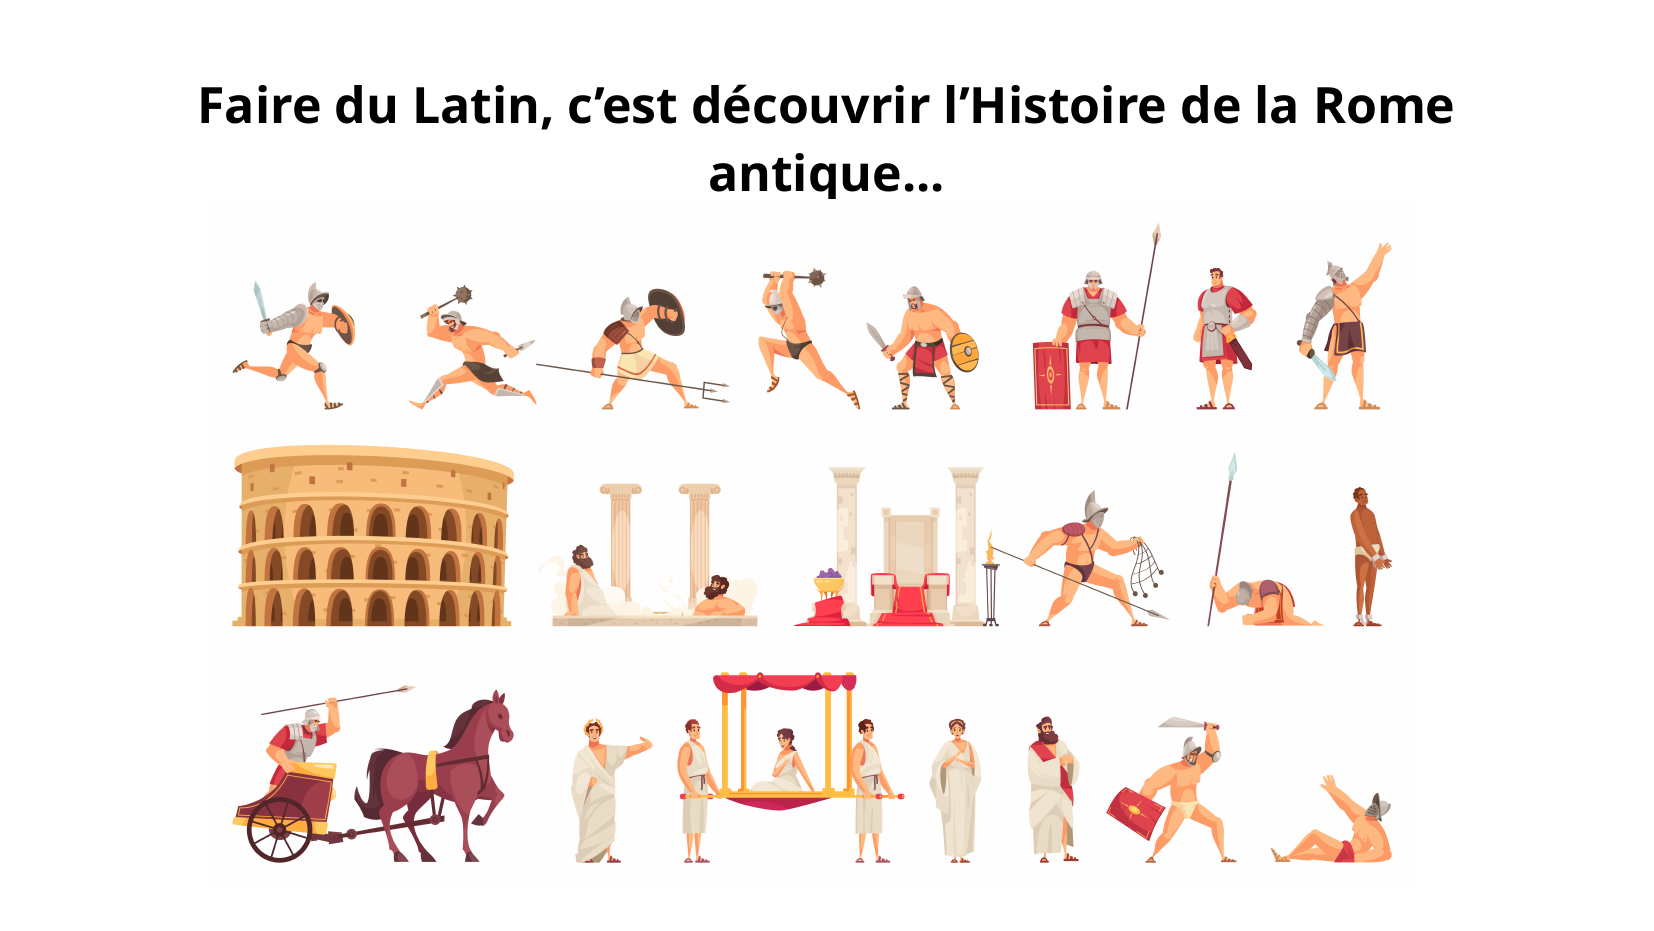

# Faire du Latin, c’est découvrir l’Histoire de la Rome antique...